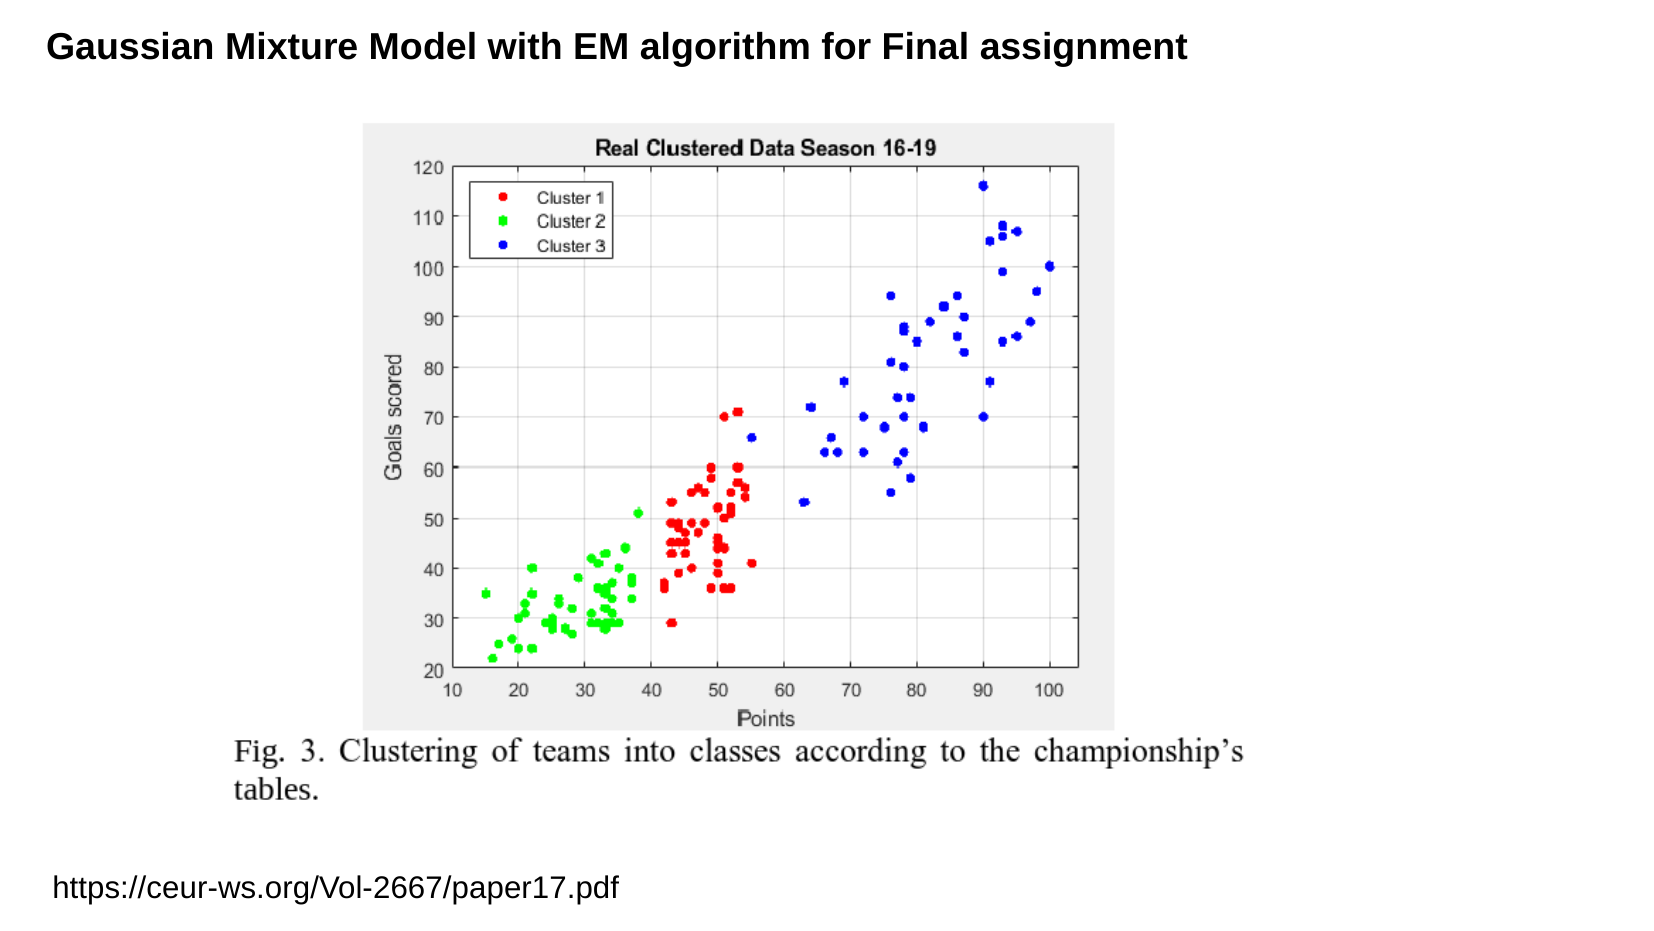

Gaussian Mixture Model with EM algorithm for Final assignment
https://ceur-ws.org/Vol-2667/paper17.pdf